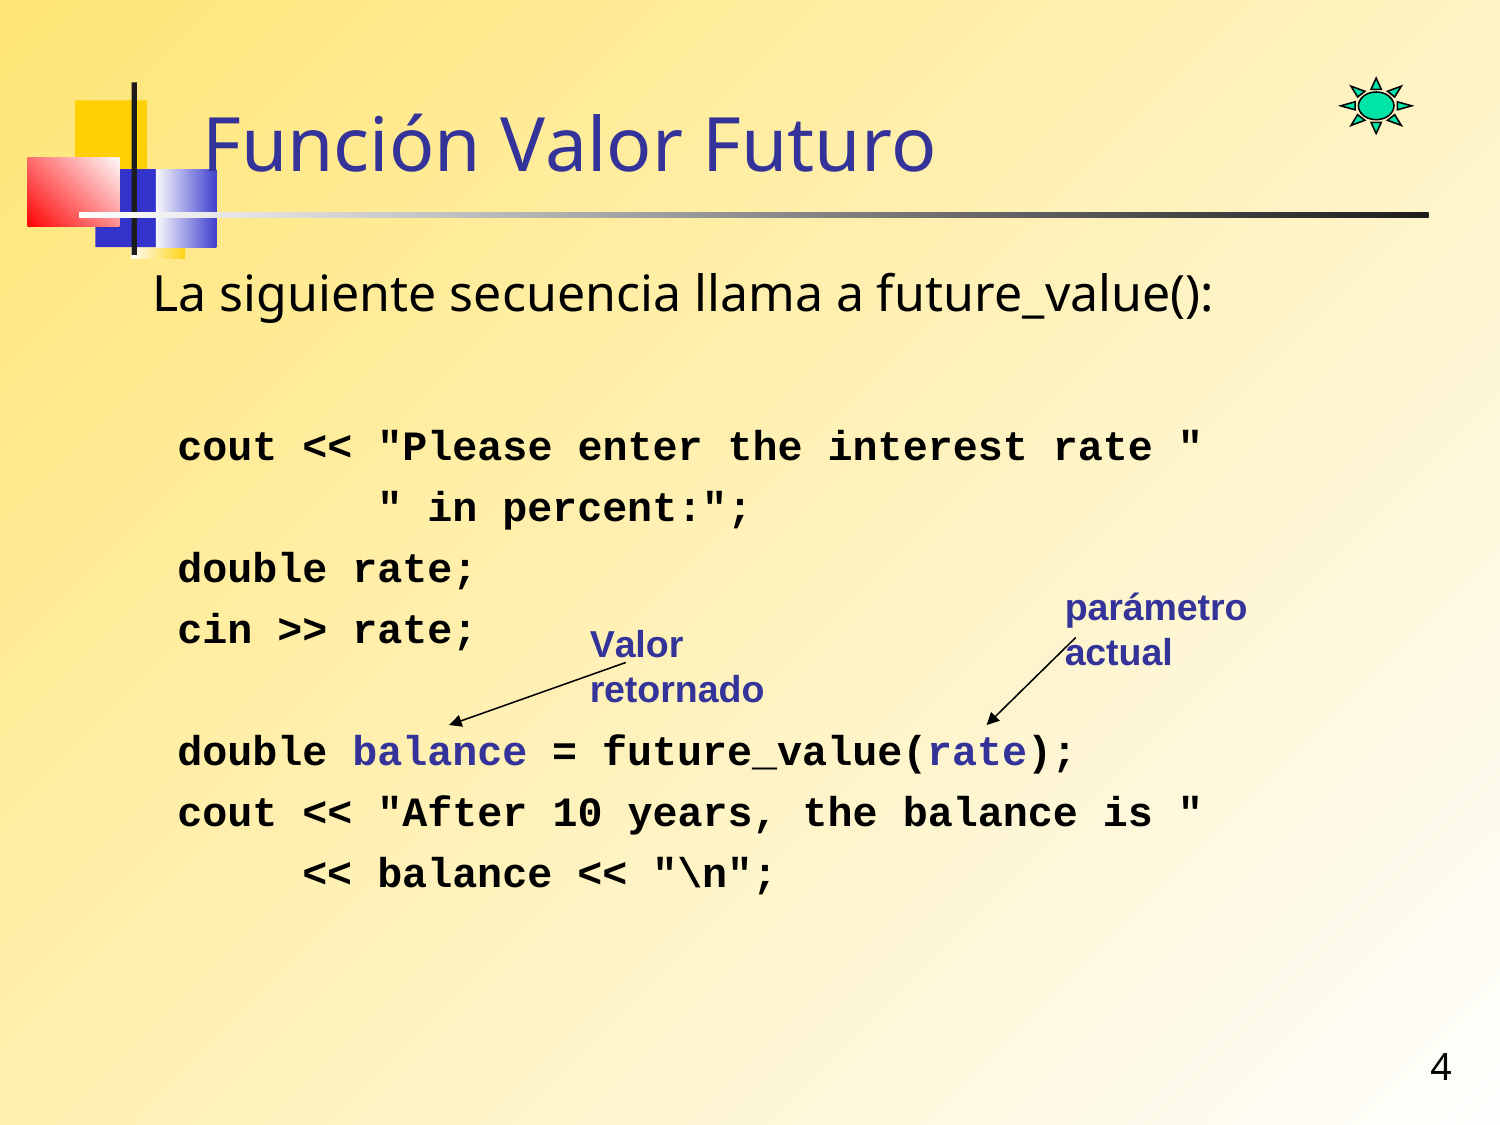

# Función Valor Futuro
La siguiente secuencia llama a future_value():
cout << "Please enter the interest rate "
 " in percent:";
double rate;
cin >> rate;
double balance = future_value(rate);
cout << "After 10 years, the balance is "
 << balance << "\n";
parámetro actual
Valor retornado
4